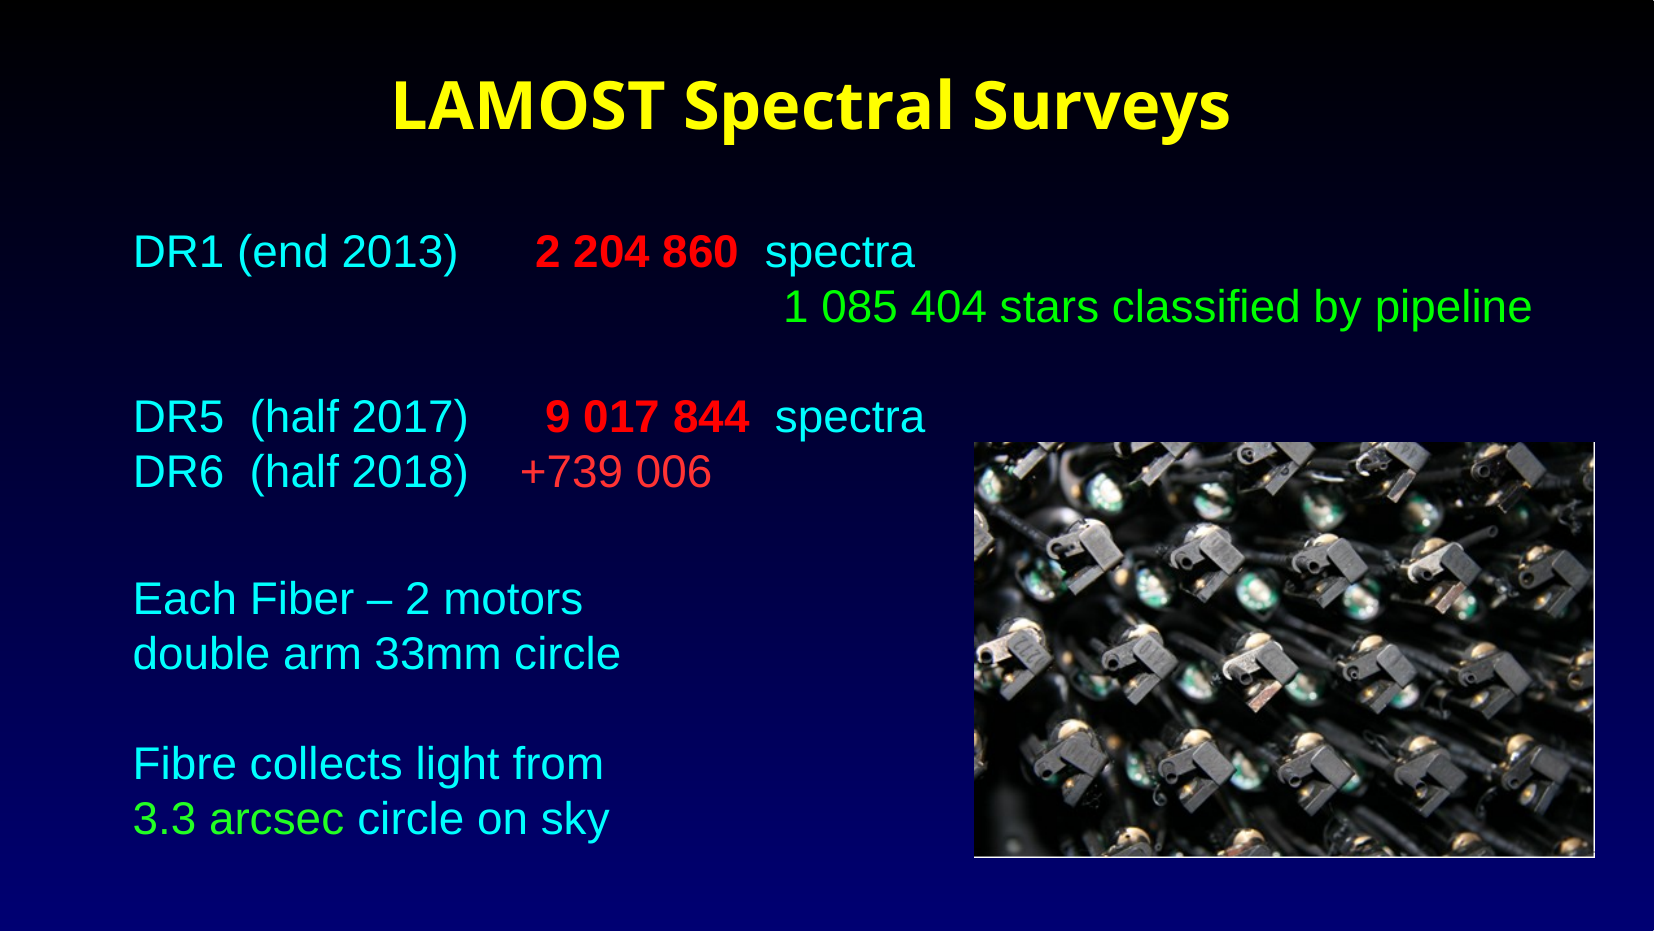

LAMOST Spectral Surveys
DR1 (end 2013) 2 204 860 spectra
 1 085 404 stars classified by pipeline
DR5 (half 2017) 9 017 844 spectra
DR6 (half 2018) +739 006
Each Fiber – 2 motors
double arm 33mm circle
Fibre collects light from
3.3 arcsec circle on sky